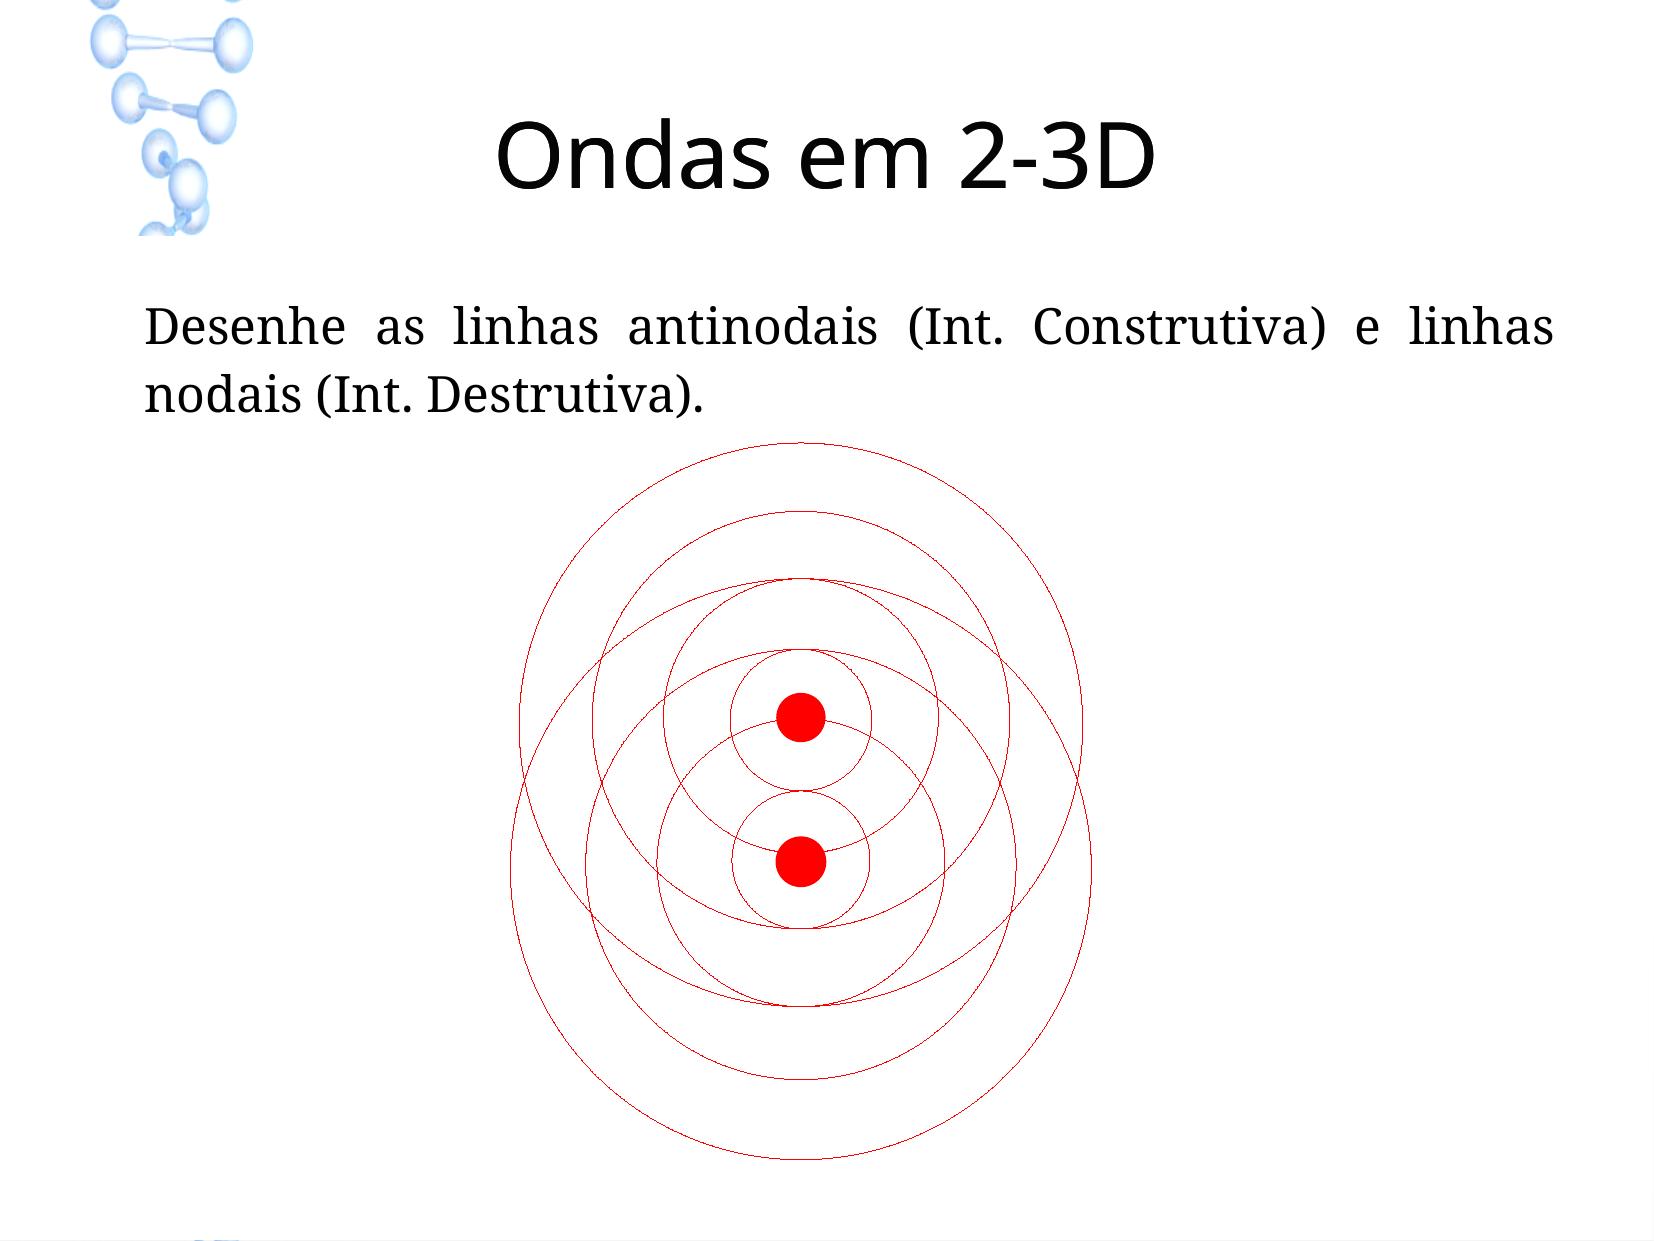

# Ondas em 2-3D
Ondas em 2-3D
Desenhe as linhas antinodais (Int. Construtiva) e linhas nodais (Int. Destrutiva).